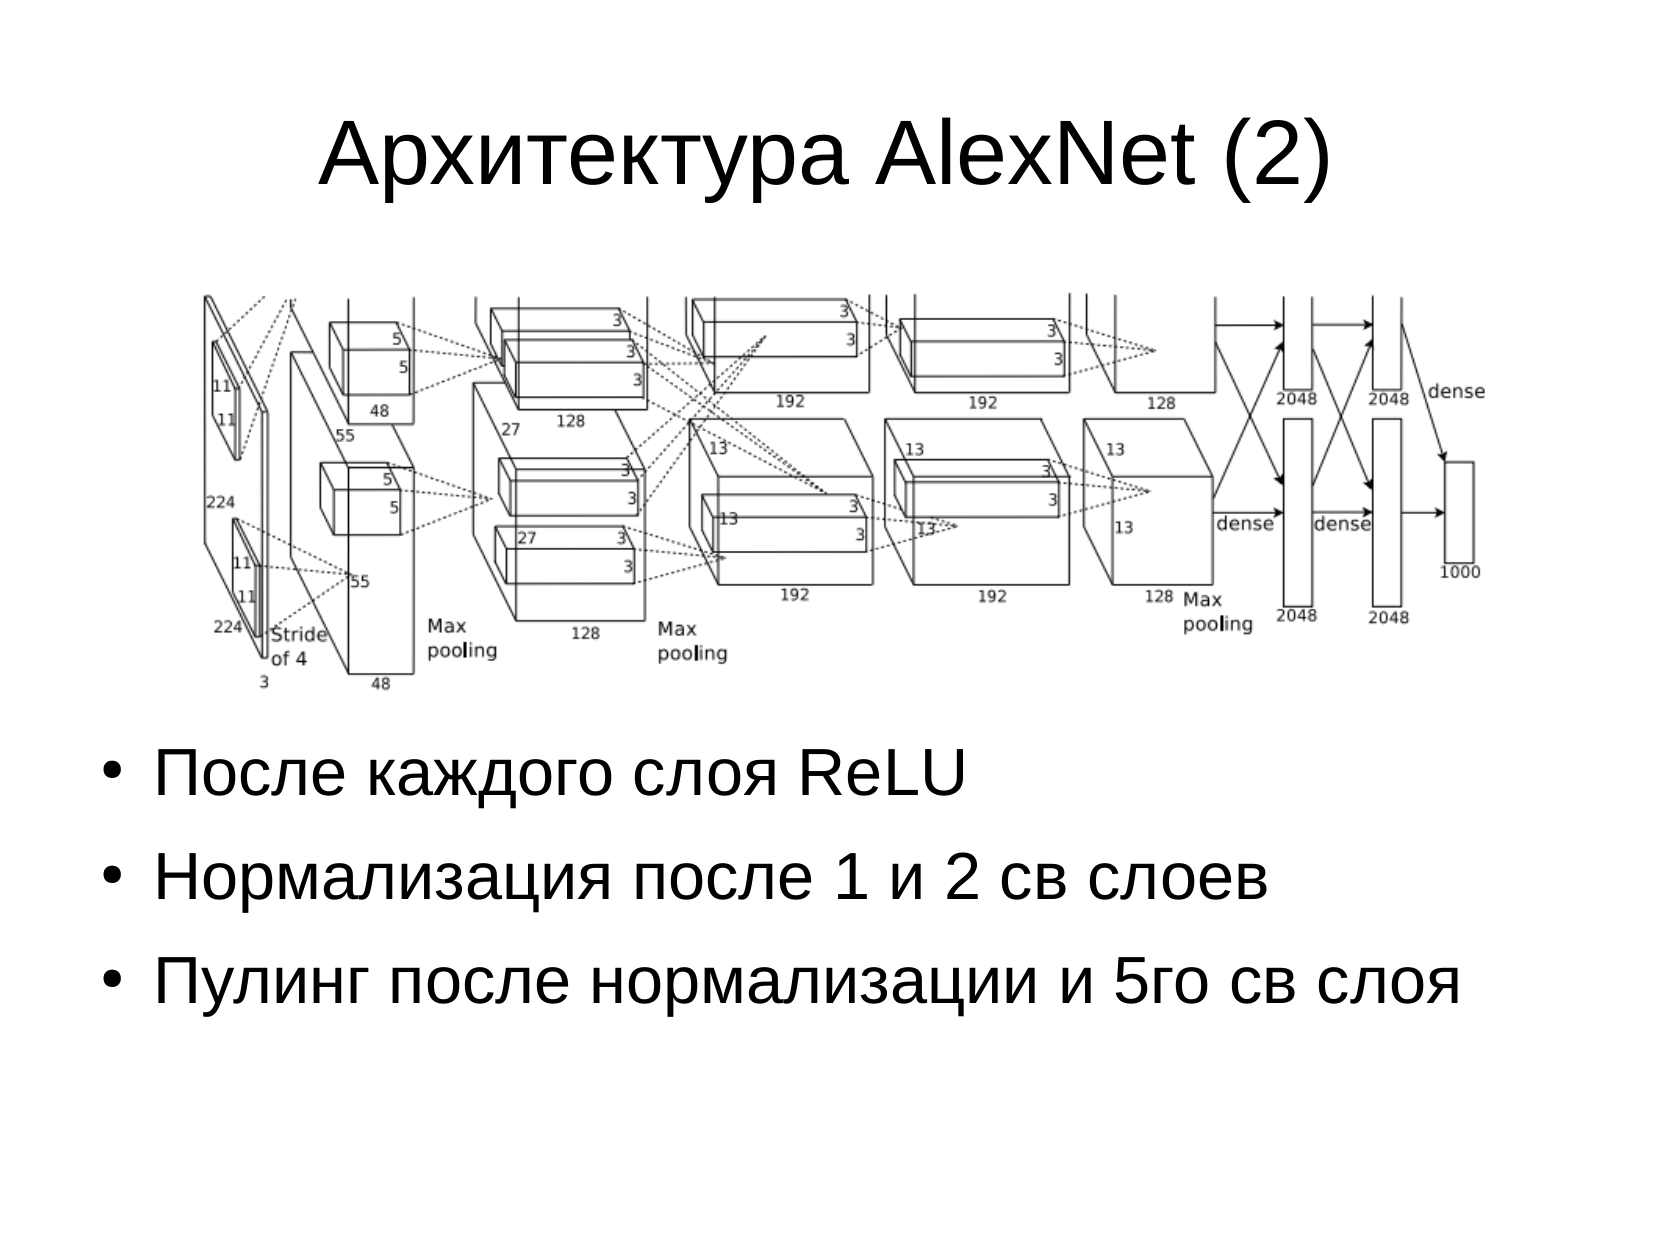

# Архитектура AlexNet (2)
После каждого слоя ReLU
Нормализация после 1 и 2 св слоев
Пулинг после нормализации и 5го св слоя